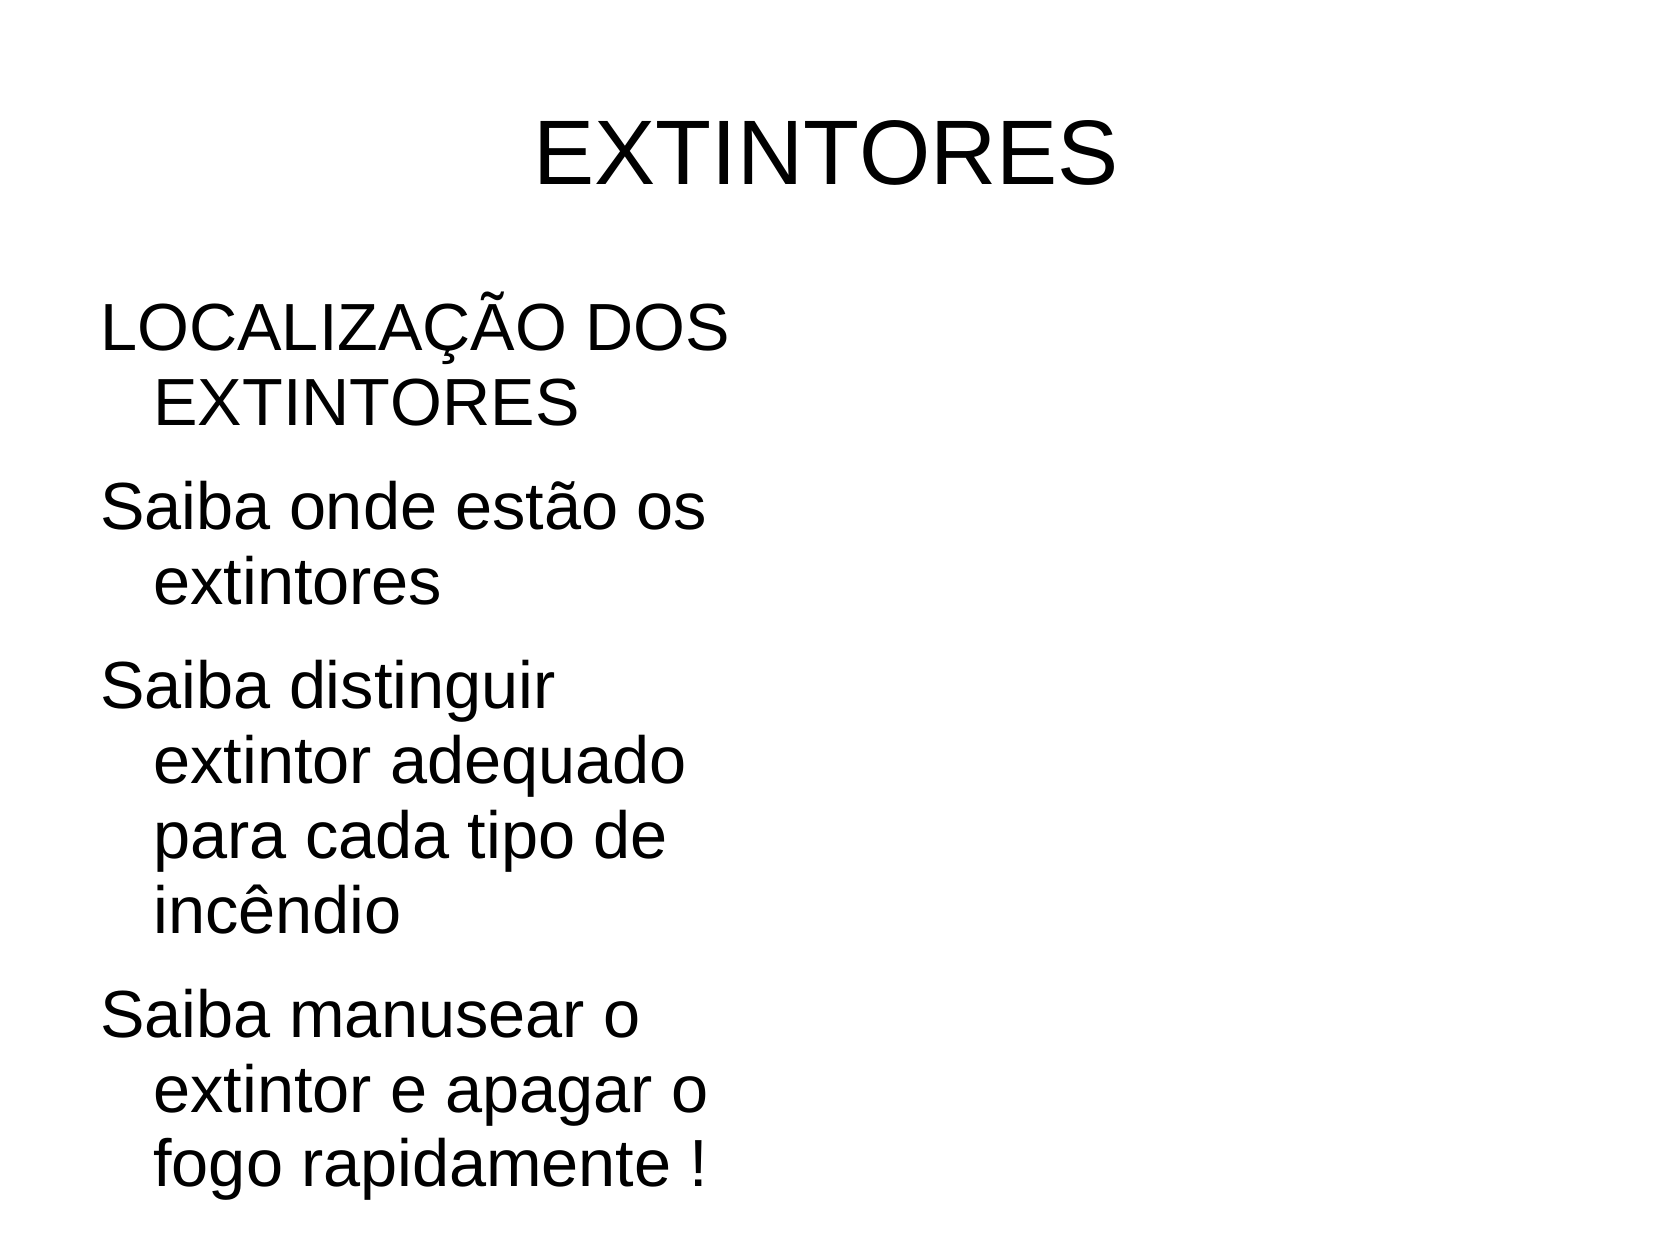

# EXTINTORES
LOCALIZAÇÃO DOS EXTINTORES
Saiba onde estão os extintores
Saiba distinguir extintor adequado para cada tipo de incêndio
Saiba manusear o extintor e apagar o fogo rapidamente !